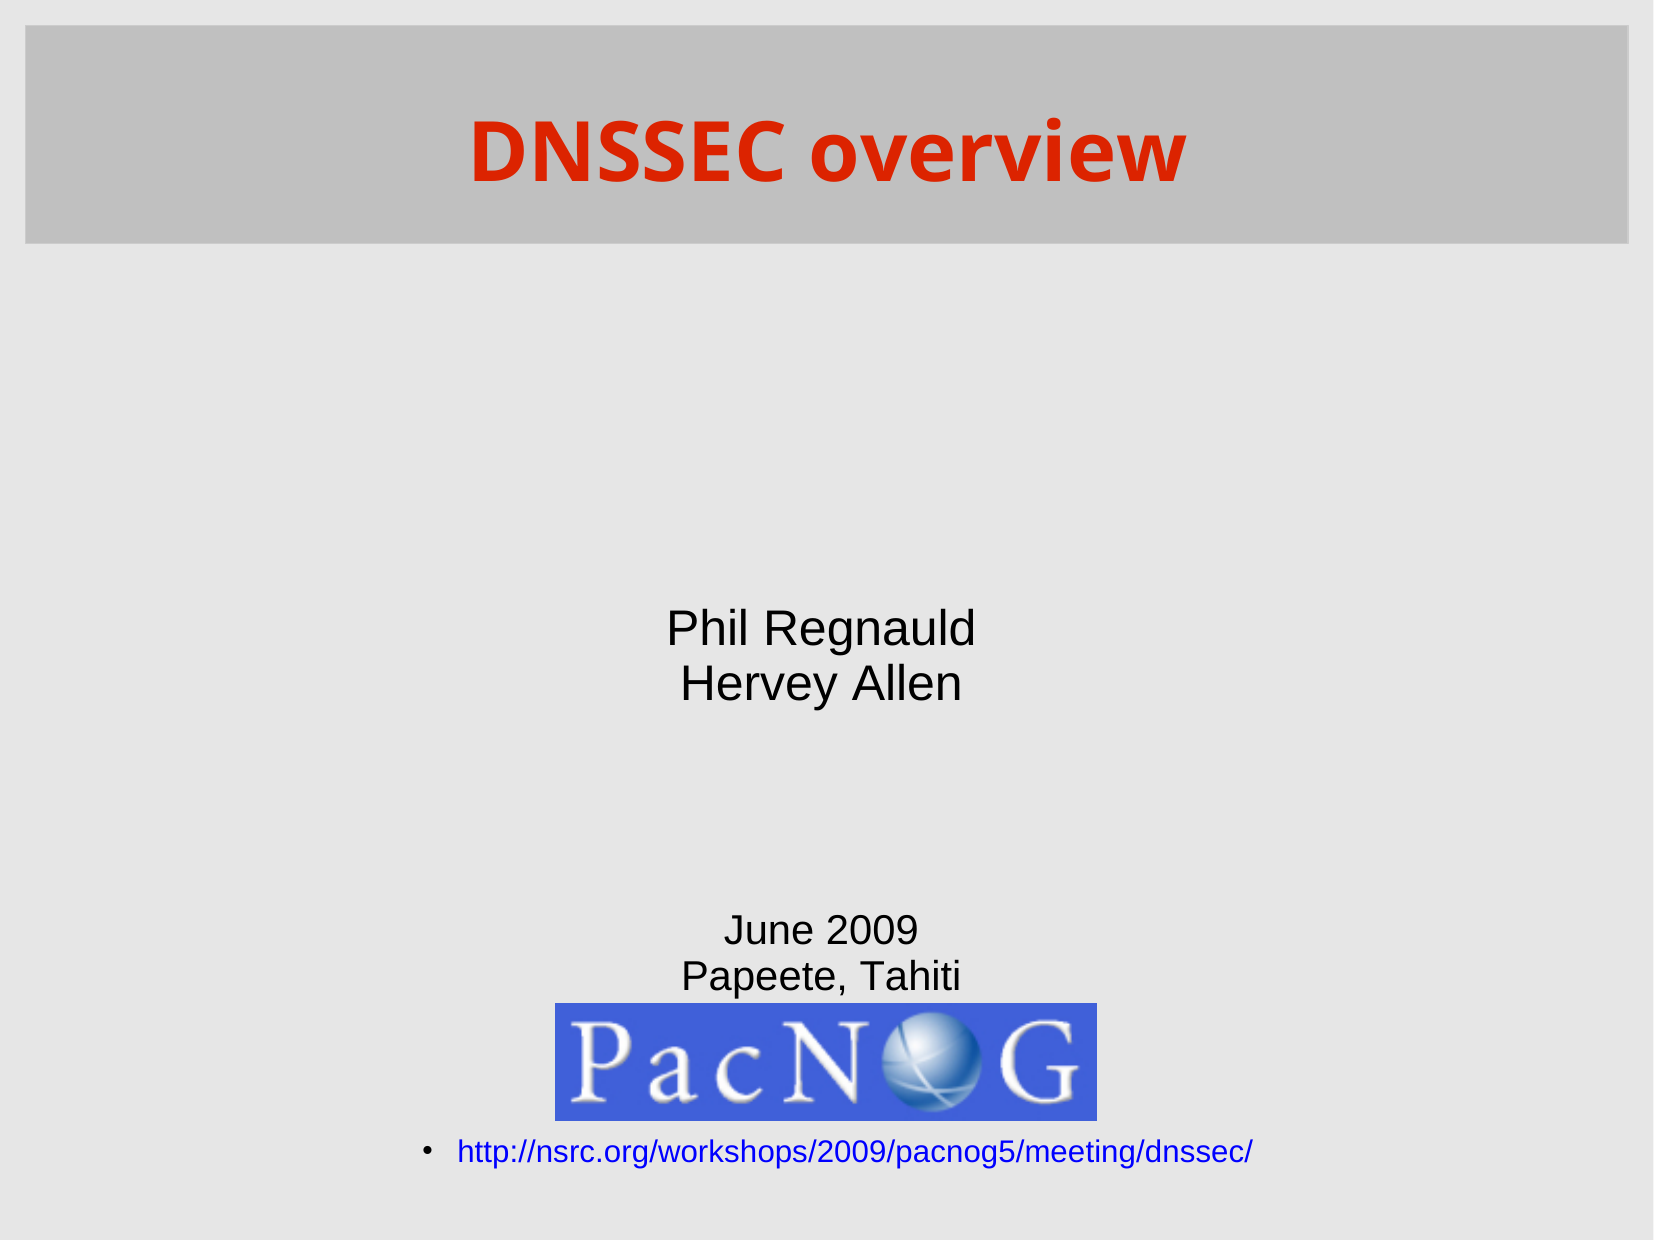

DNSSEC overview
# Phil Regnauld
Hervey Allen
June 2009
Papeete, Tahiti
http://nsrc.org/workshops/2009/pacnog5/meeting/dnssec/